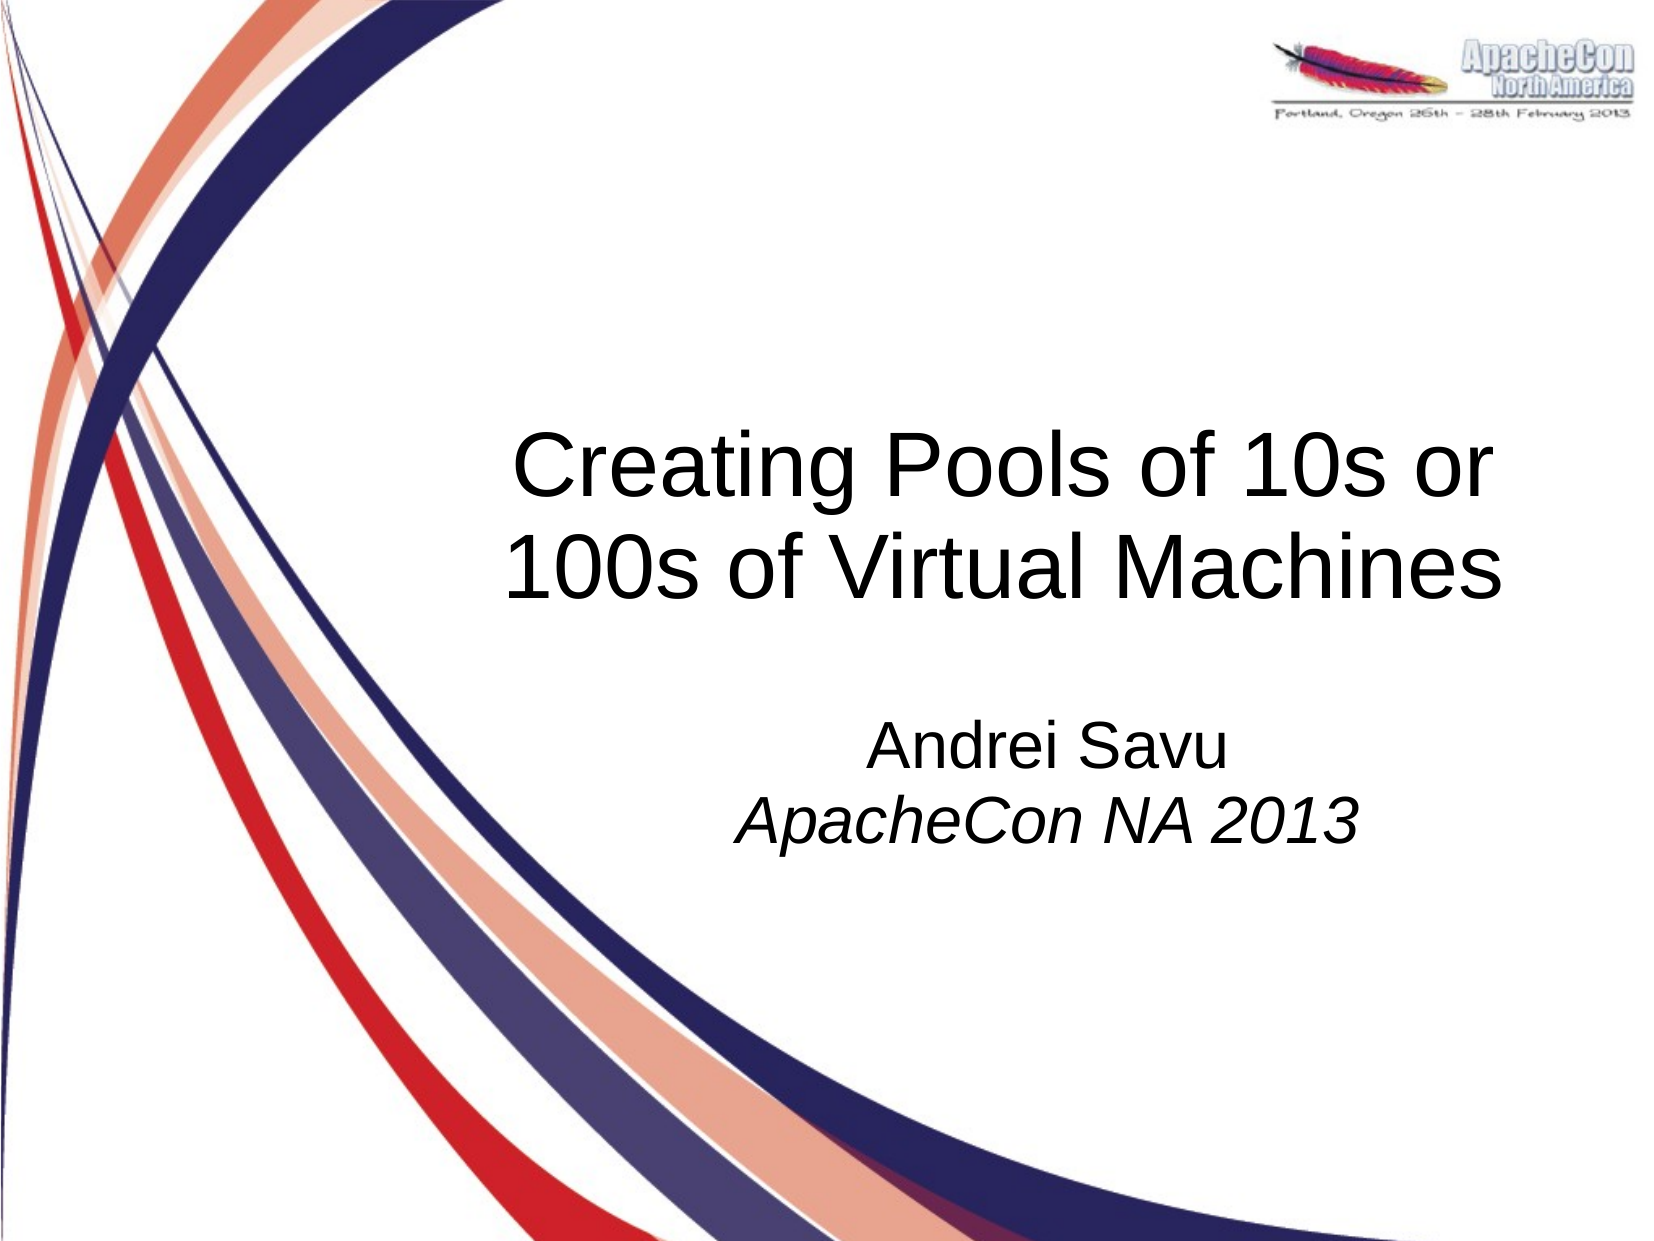

# Creating Pools of 10s or 100s of Virtual Machines
Andrei Savu
ApacheCon NA 2013